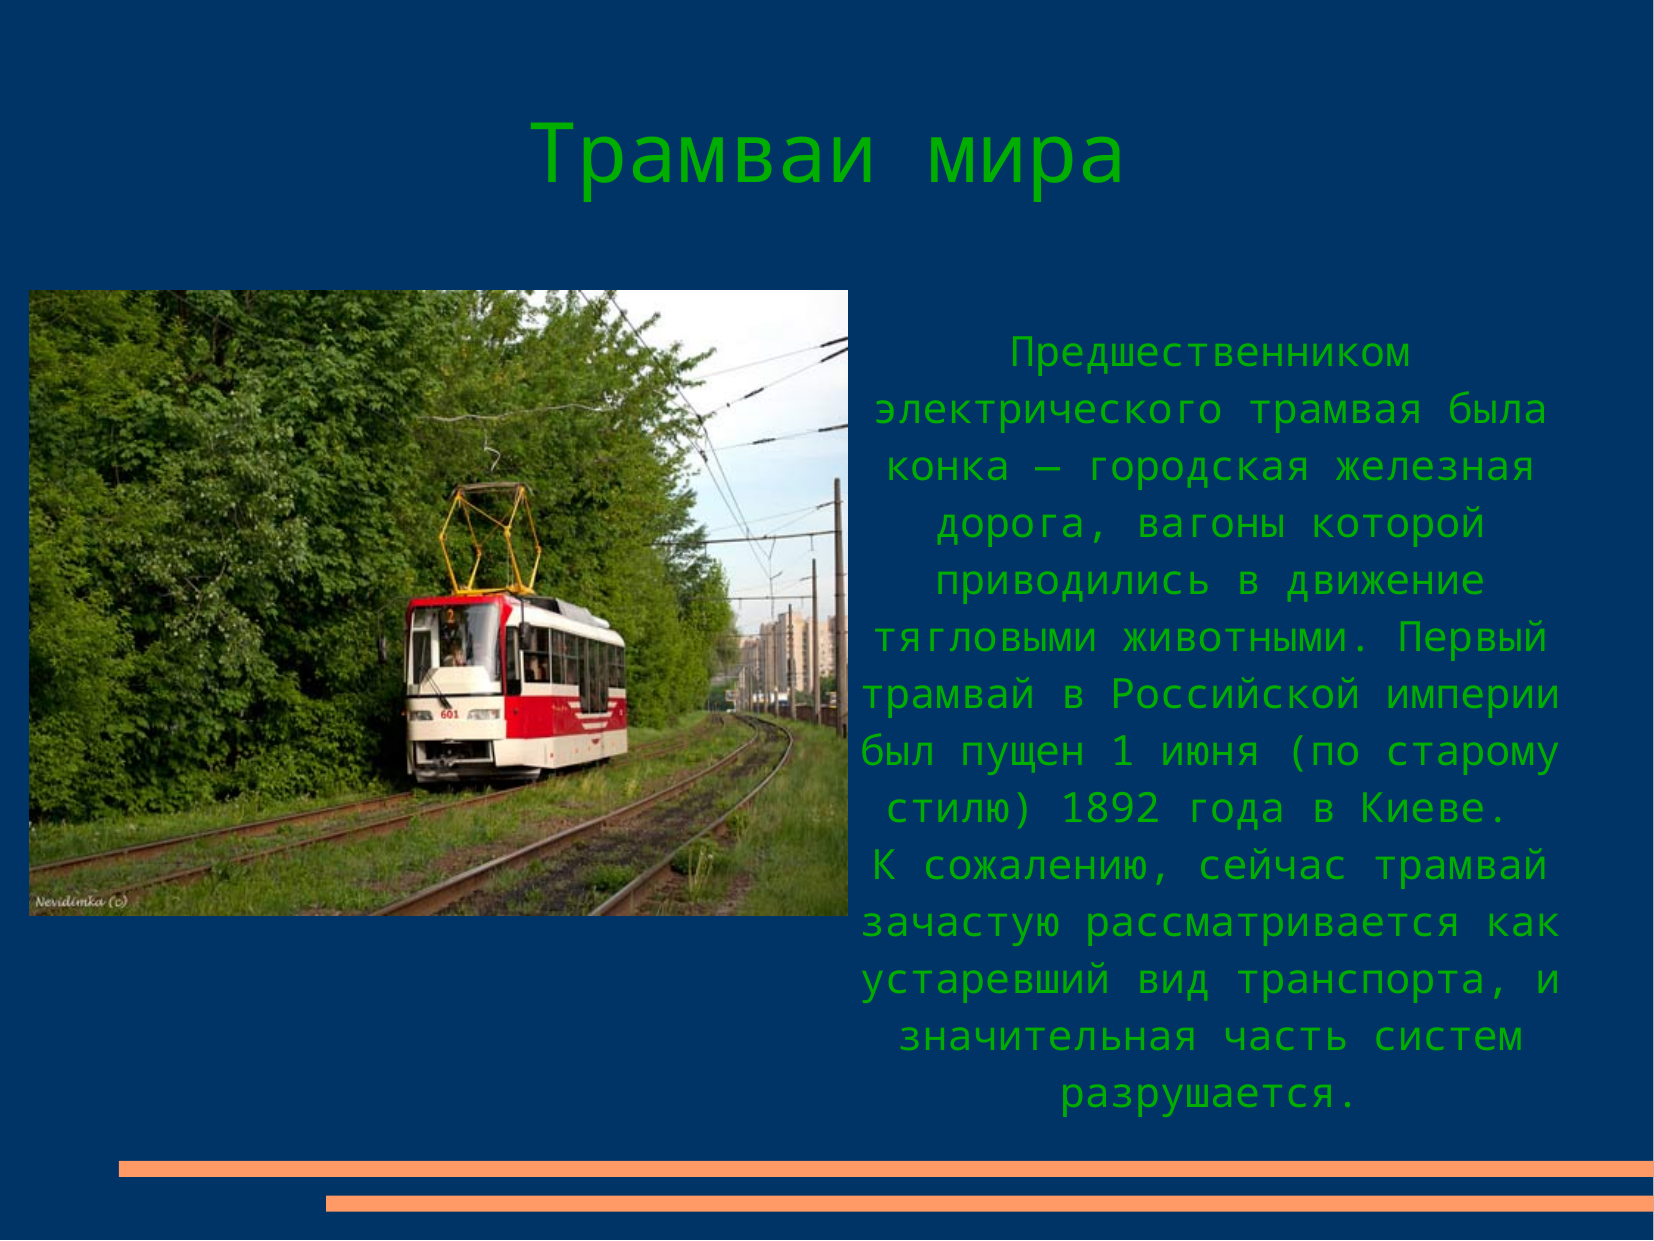

# Трамваи мира
Предшественником электрического трамвая была конка ― городская железная дорога, вагоны которой приводились в движение тягловыми животными. Первый трамвай в Российской империи был пущен 1 июня (по старому стилю) 1892 года в Киеве.
К сожалению, сейчас трамвай зачастую рассматривается как устаревший вид транспорта, и значительная часть систем разрушается.